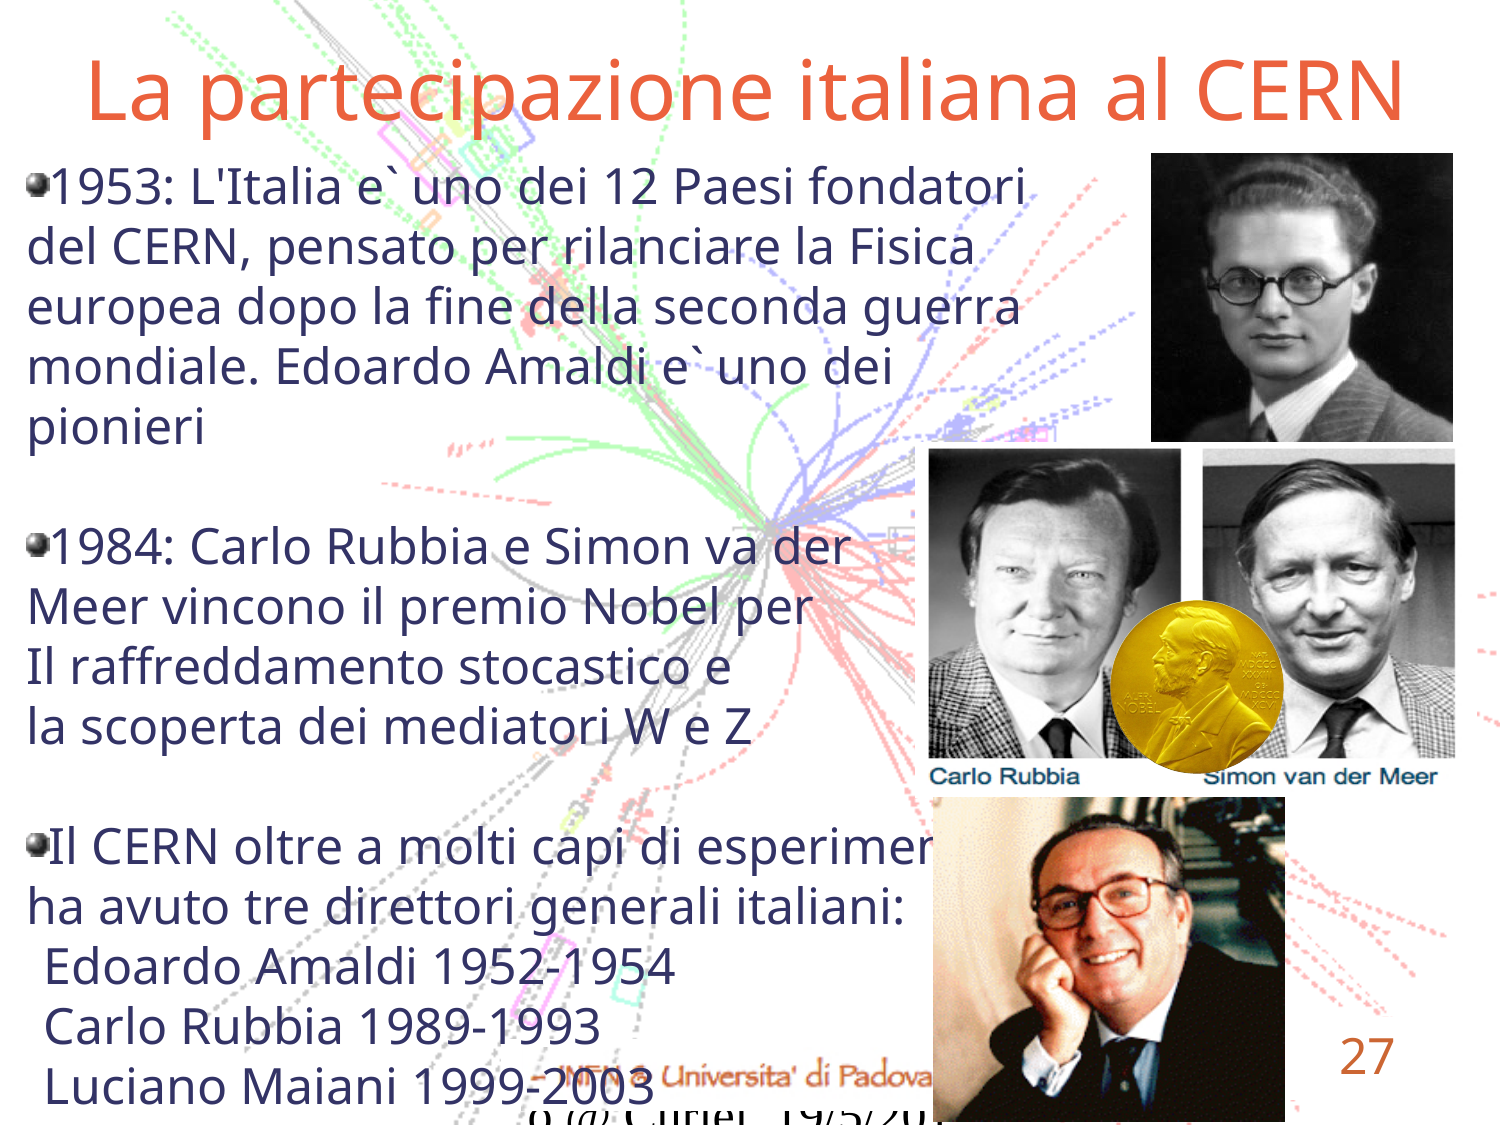

# La partecipazione italiana al CERN
1953: L'Italia e` uno dei 12 Paesi fondatori del CERN, pensato per rilanciare la Fisica europea dopo la fine della seconda guerra mondiale. Edoardo Amaldi e` uno dei pionieri
1984: Carlo Rubbia e Simon va der
Meer vincono il premio Nobel per
Il raffreddamento stocastico e
la scoperta dei mediatori W e Z
Il CERN oltre a molti capi di esperimenti,
ha avuto tre direttori generali italiani:
Edoardo Amaldi 1952-1954
Carlo Rubbia 1989-1993
Luciano Maiani 1999-2003
U.Gasparini Incontro @ Curiel 19/5/2010
27